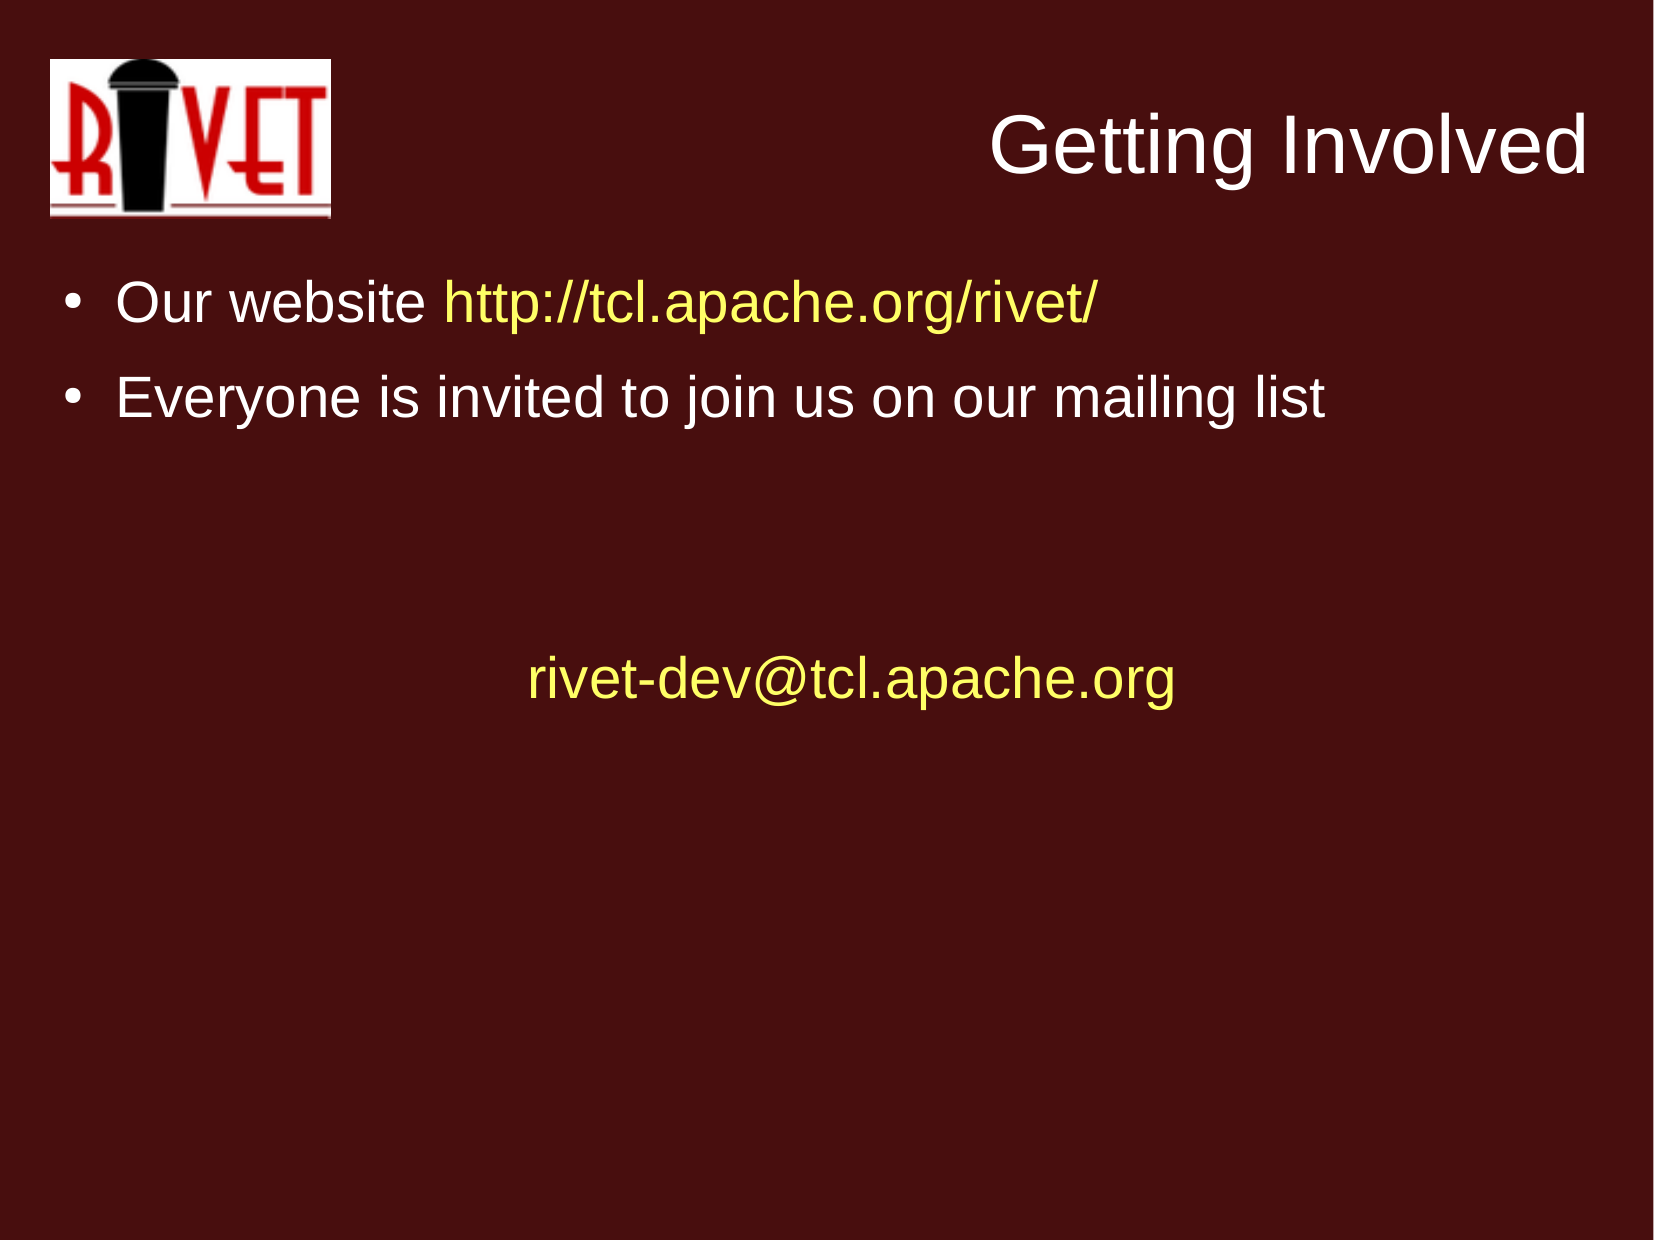

# Getting Involved
Our website http://tcl.apache.org/rivet/
Everyone is invited to join us on our mailing list
rivet-dev@tcl.apache.org